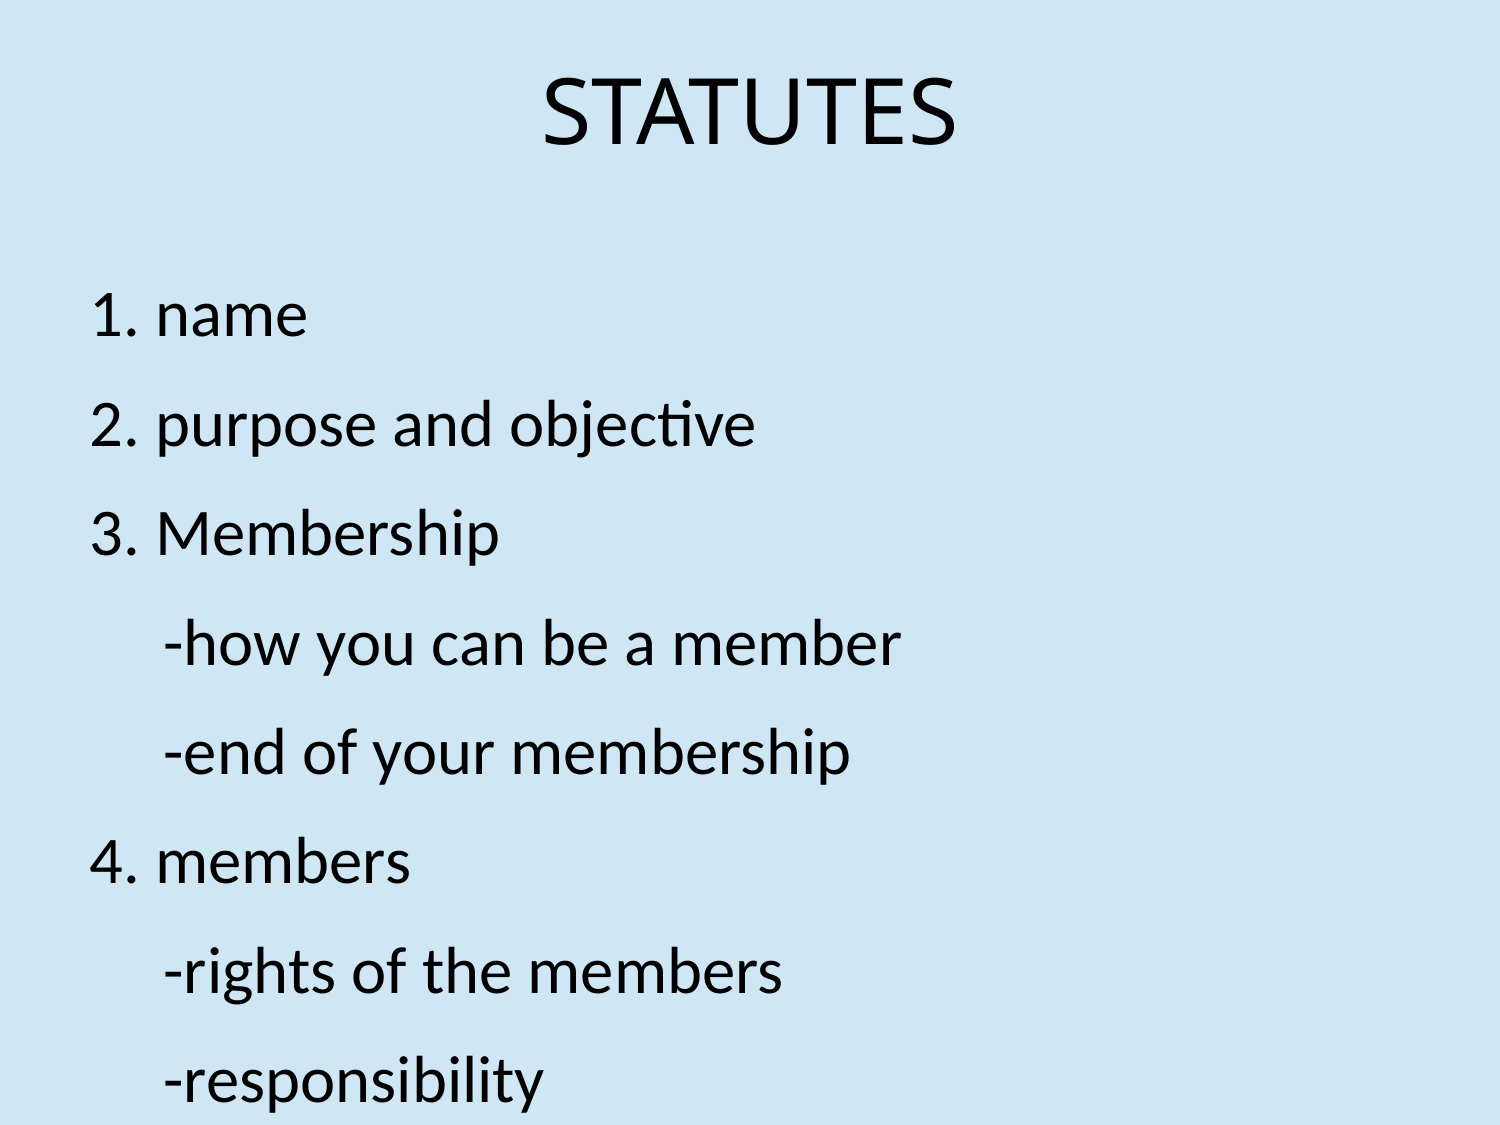

# STATUTES
1. name
2. purpose and objective
3. Membership
	-how you can be a member
	-end of your membership
4. members
	-rights of the members
	-responsibility